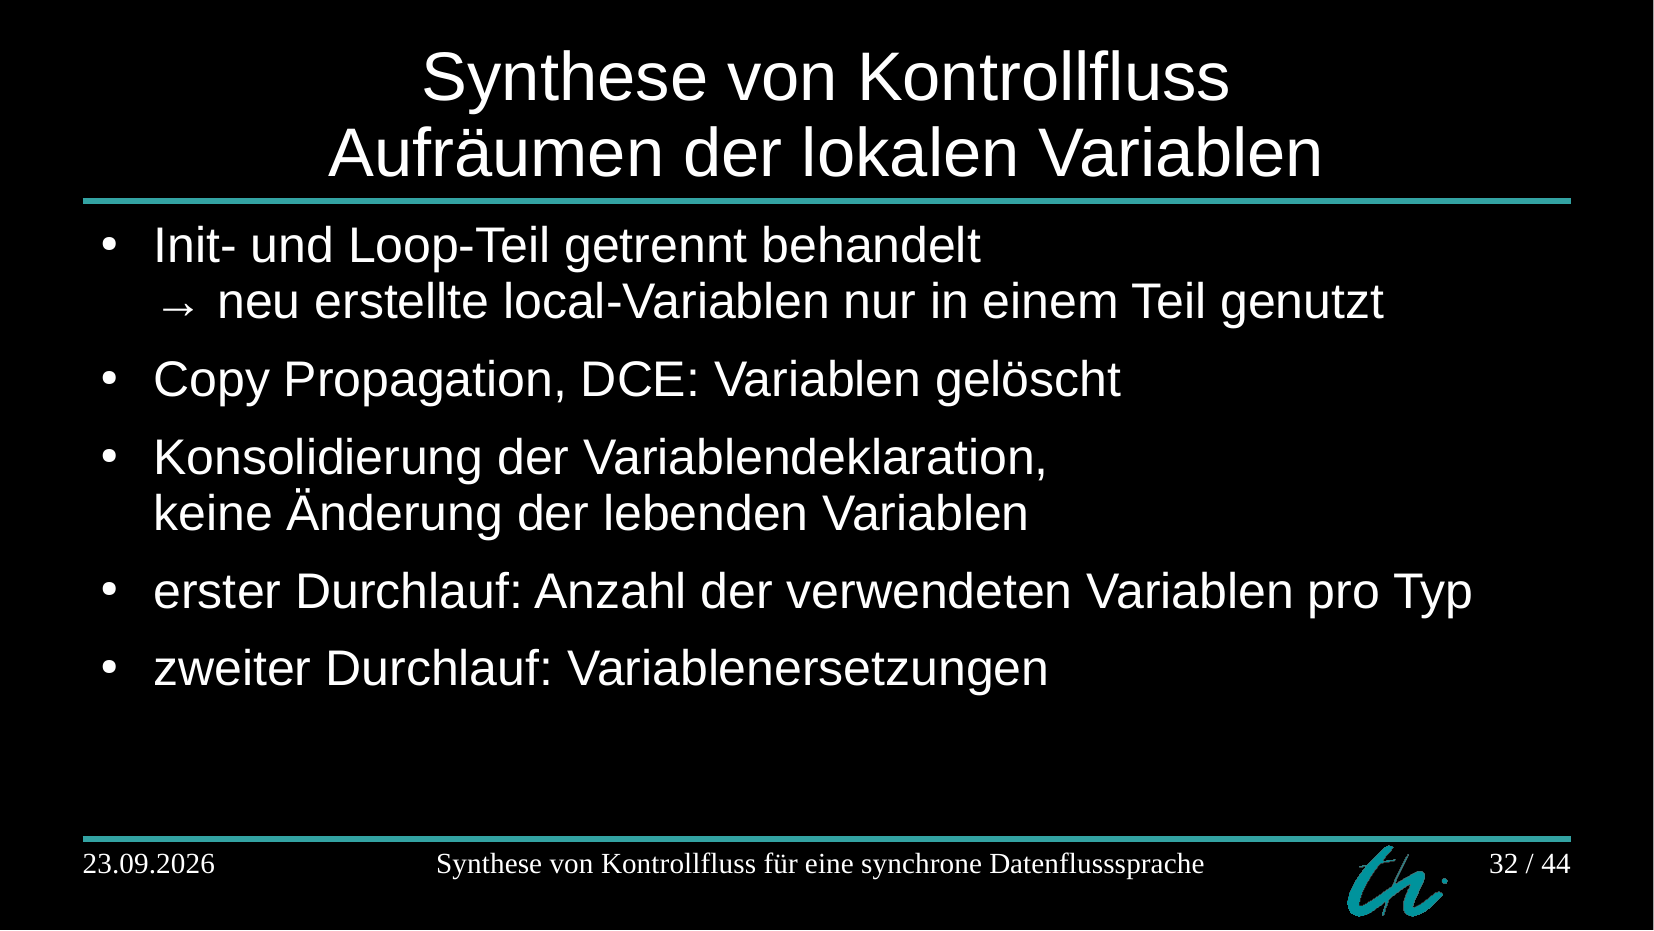

# Synthese von Kontrollfluss Aufräumen der lokalen Variablen
Init- und Loop-Teil getrennt behandelt
→ neu erstellte local-Variablen nur in einem Teil genutzt
Copy Propagation, DCE: Variablen gelöscht
Konsolidierung der Variablendeklaration,
keine Änderung der lebenden Variablen
erster Durchlauf: Anzahl der verwendeten Variablen pro Typ
zweiter Durchlauf: Variablenersetzungen
Synthese von Kontrollfluss für eine synchrone Datenflusssprache
32